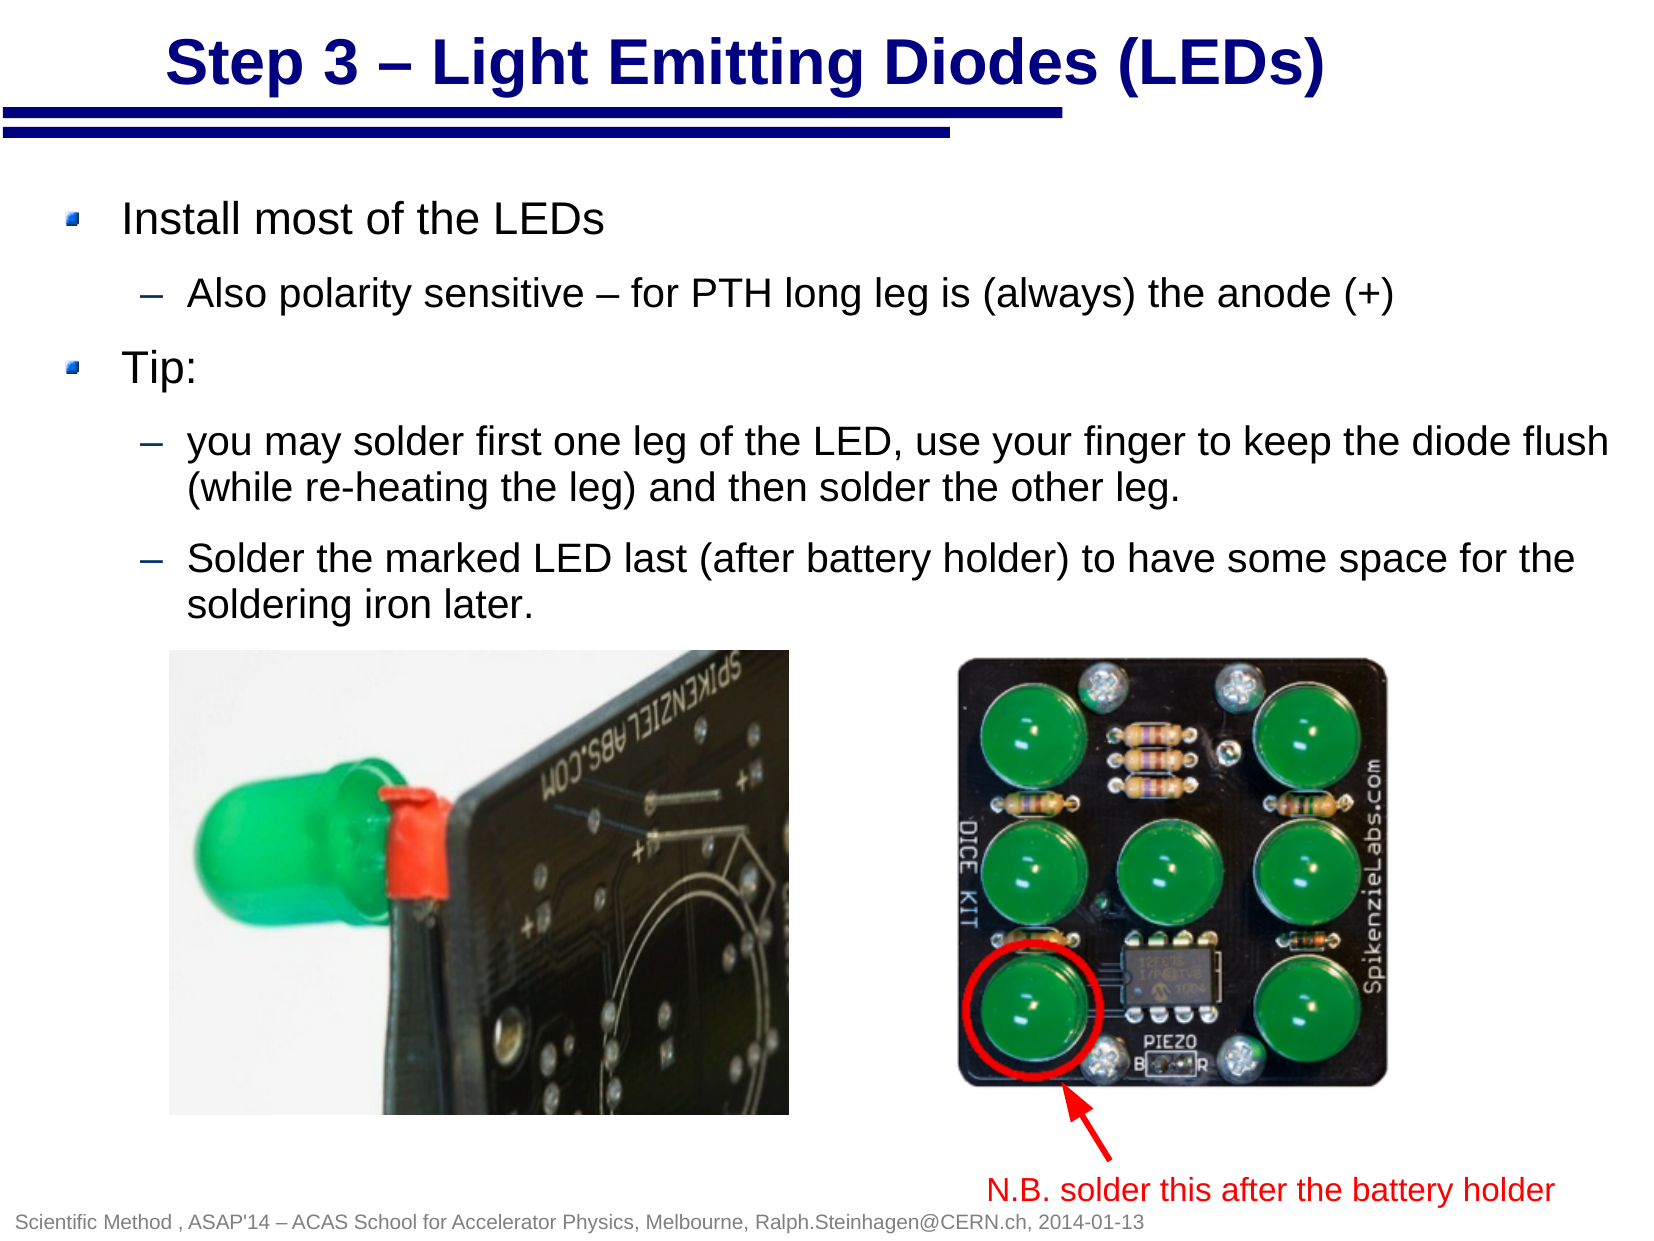

# Step 3 – Light Emitting Diodes (LEDs)
Install most of the LEDs
Also polarity sensitive – for PTH long leg is (always) the anode (+)
Tip:
you may solder first one leg of the LED, use your finger to keep the diode flush (while re-heating the leg) and then solder the other leg.
Solder the marked LED last (after battery holder) to have some space for the soldering iron later.
N.B. solder this after the battery holder